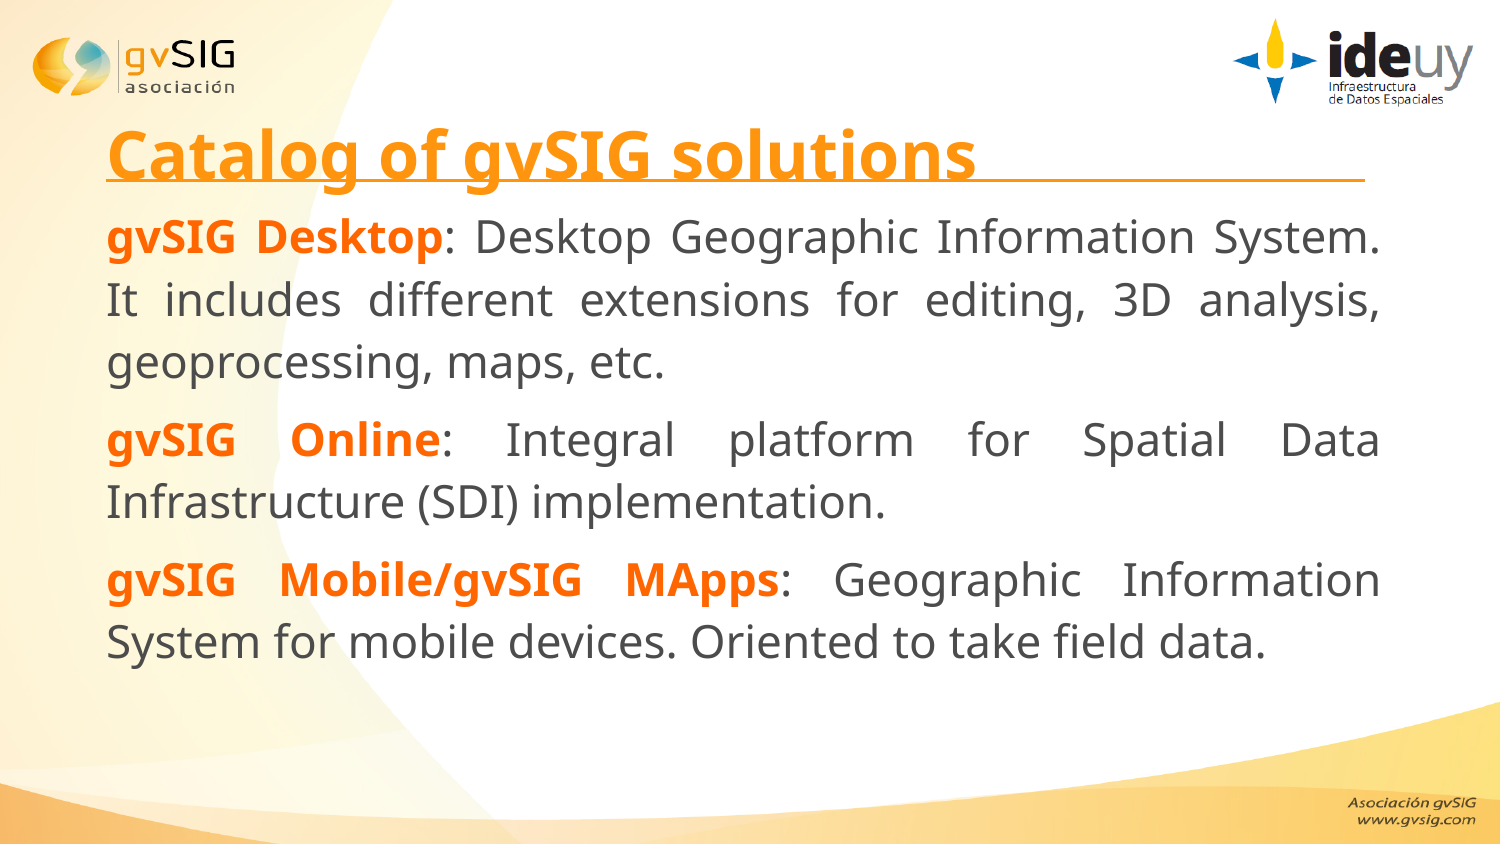

# Catalog of gvSIG solutions
gvSIG Desktop: Desktop Geographic Information System. It includes different extensions for editing, 3D analysis, geoprocessing, maps, etc.
gvSIG Online: Integral platform for Spatial Data Infrastructure (SDI) implementation.
gvSIG Mobile/gvSIG MApps: Geographic Information System for mobile devices. Oriented to take field data.